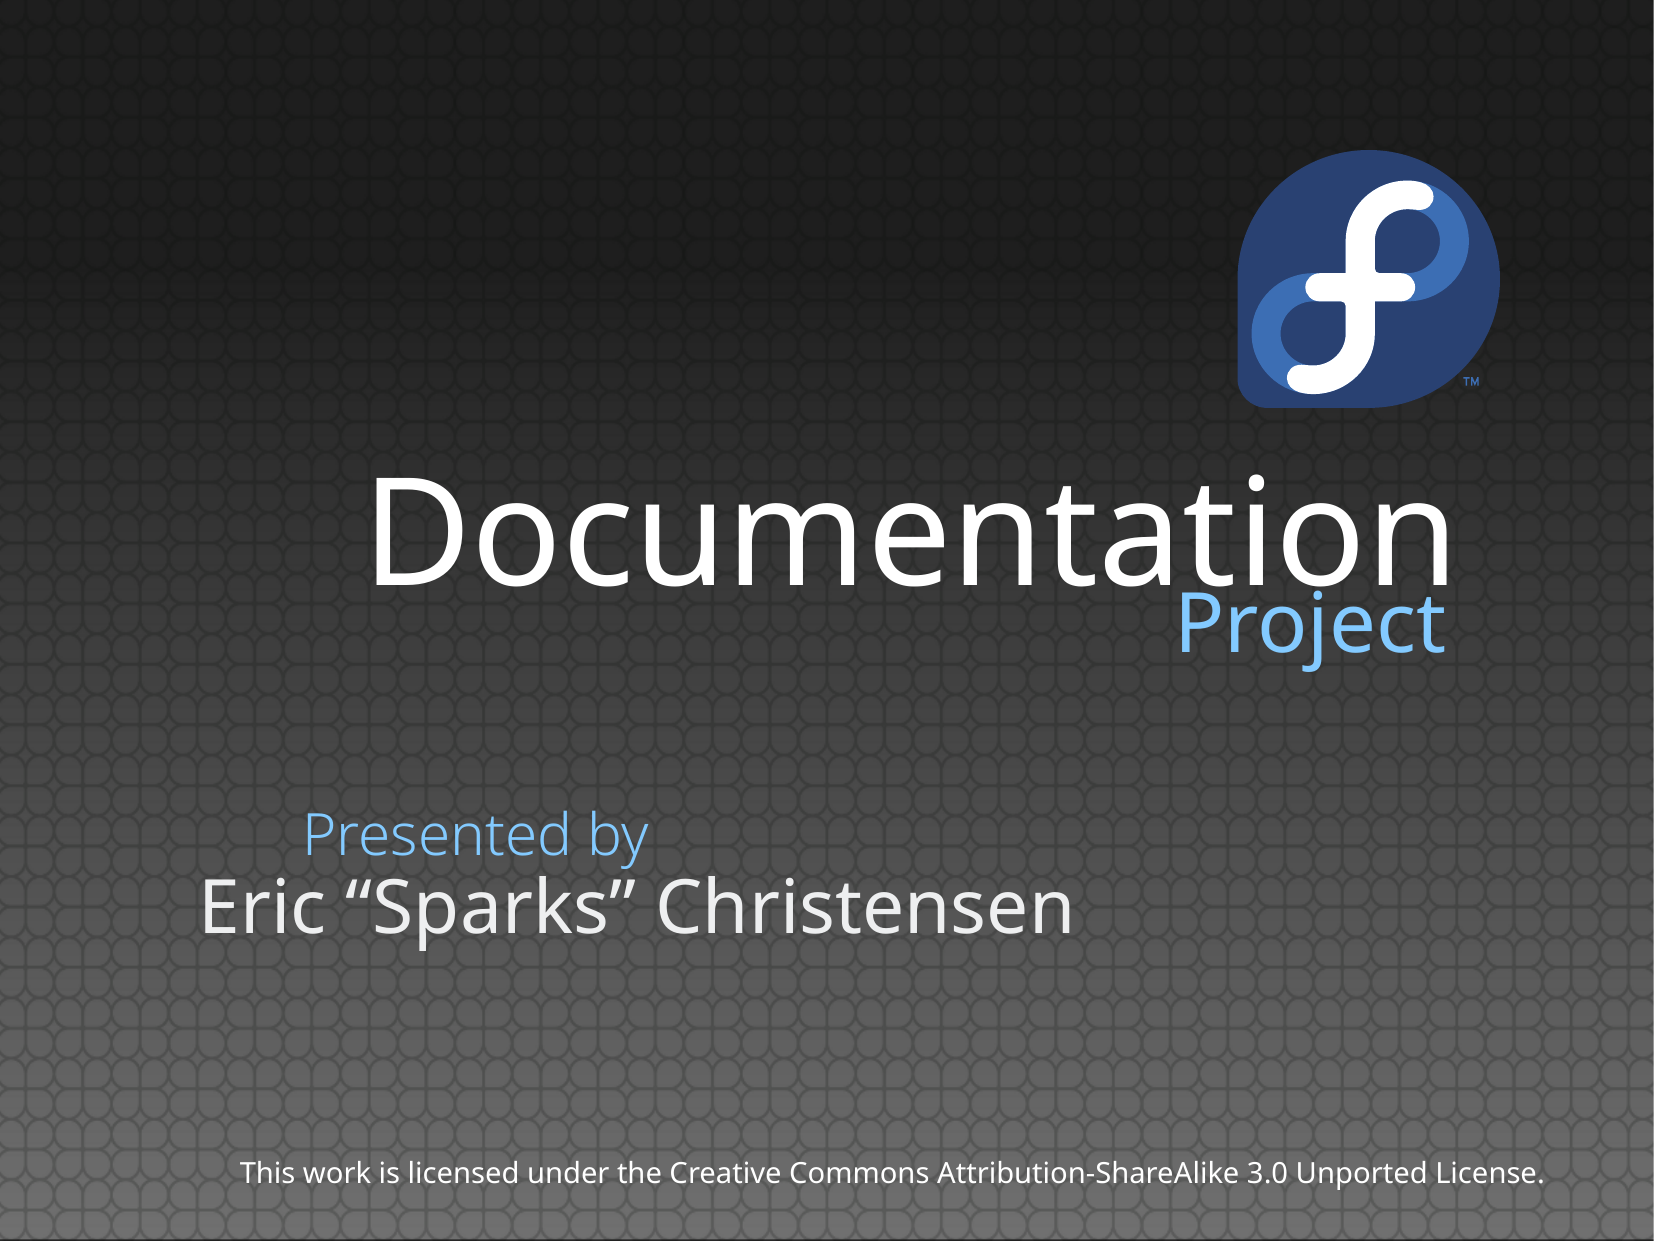

Documentation
# Project
Presented by
Eric “Sparks” Christensen
This work is licensed under the Creative Commons Attribution-ShareAlike 3.0 Unported License.